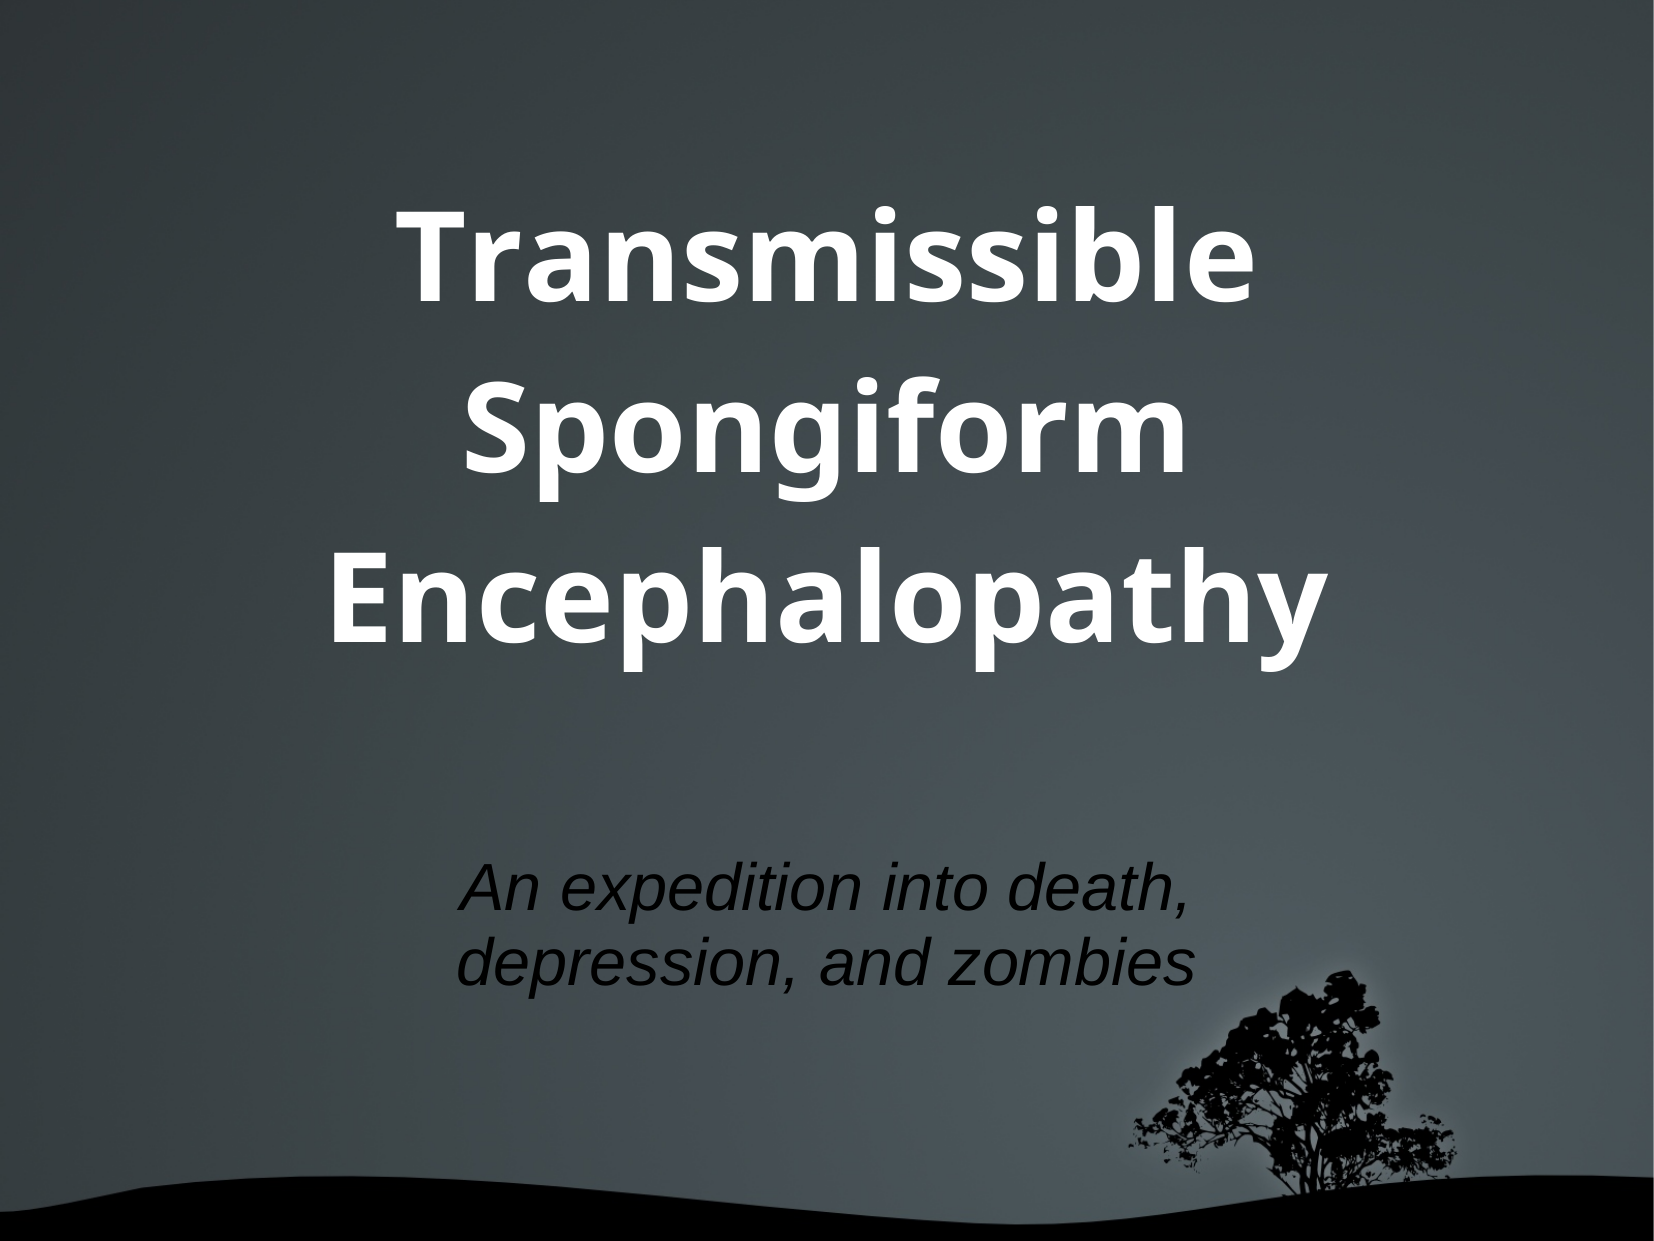

Transmissible
Spongiform
Encephalopathy
An expedition into death,
depression, and zombies